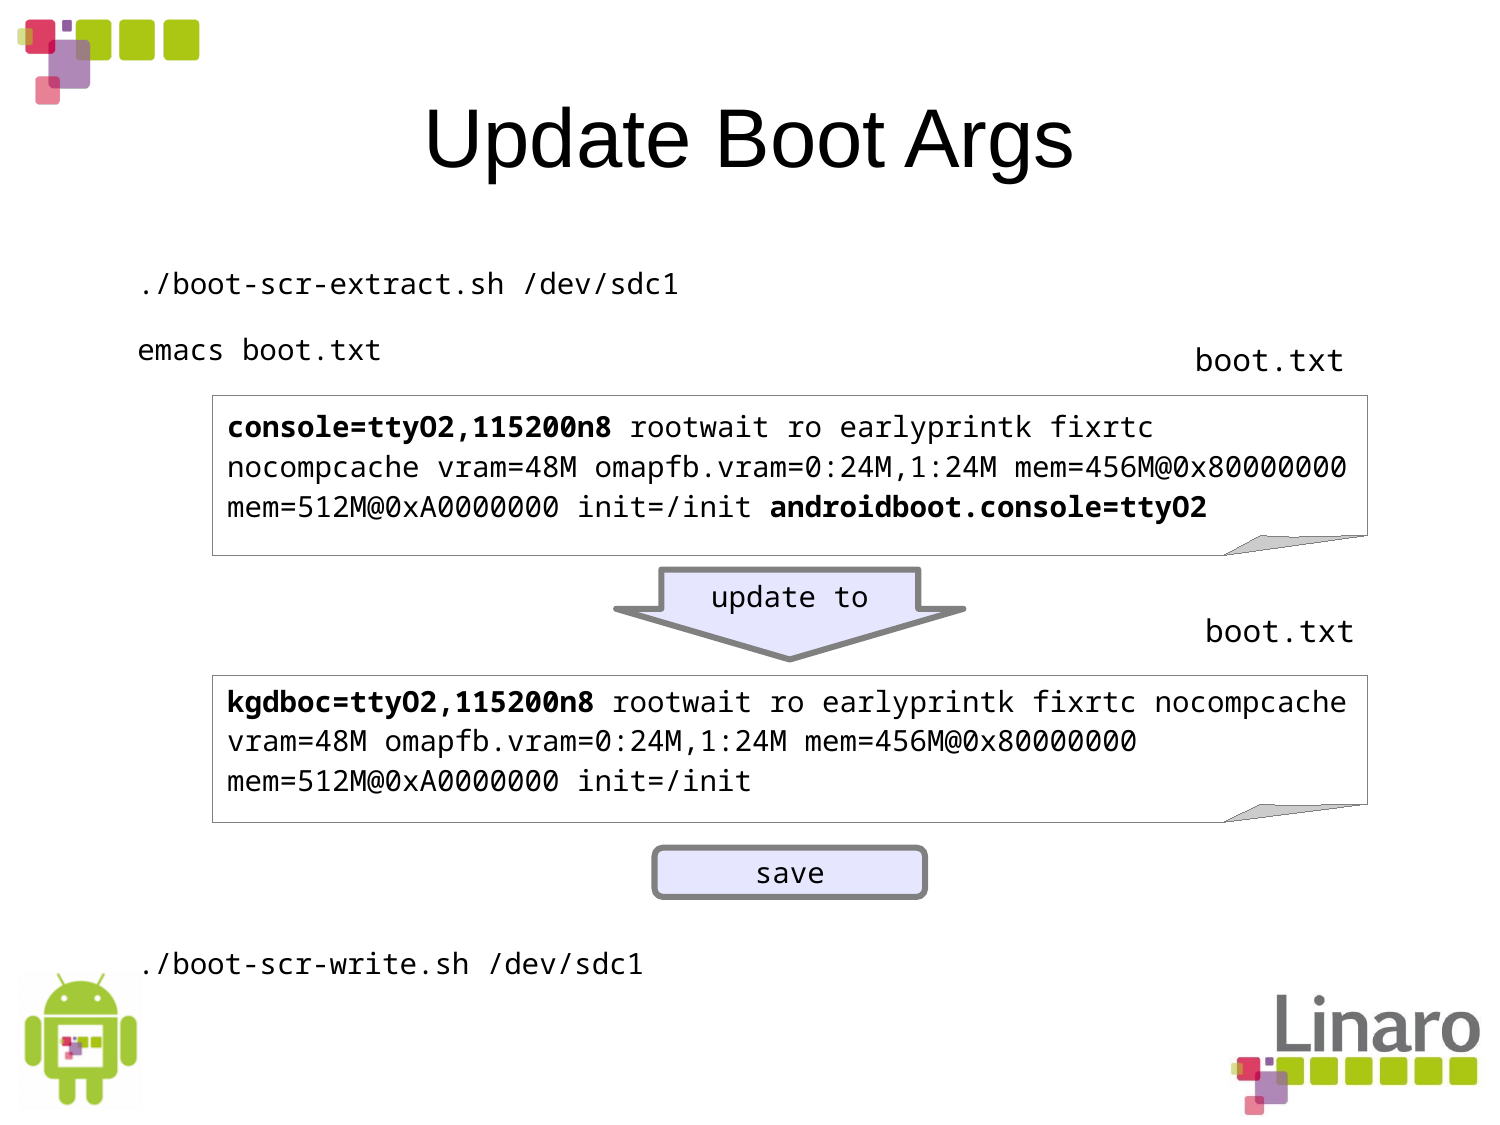

# Update Boot Args
./boot-scr-extract.sh /dev/sdc1
emacs boot.txt
./boot-scr-write.sh /dev/sdc1
boot.txt
console=ttyO2,115200n8 rootwait ro earlyprintk fixrtc nocompcache vram=48M omapfb.vram=0:24M,1:24M mem=456M@0x80000000 mem=512M@0xA0000000 init=/init androidboot.console=ttyO2
update to
boot.txt
kgdboc=ttyO2,115200n8 rootwait ro earlyprintk fixrtc nocompcache vram=48M omapfb.vram=0:24M,1:24M mem=456M@0x80000000 mem=512M@0xA0000000 init=/init
save